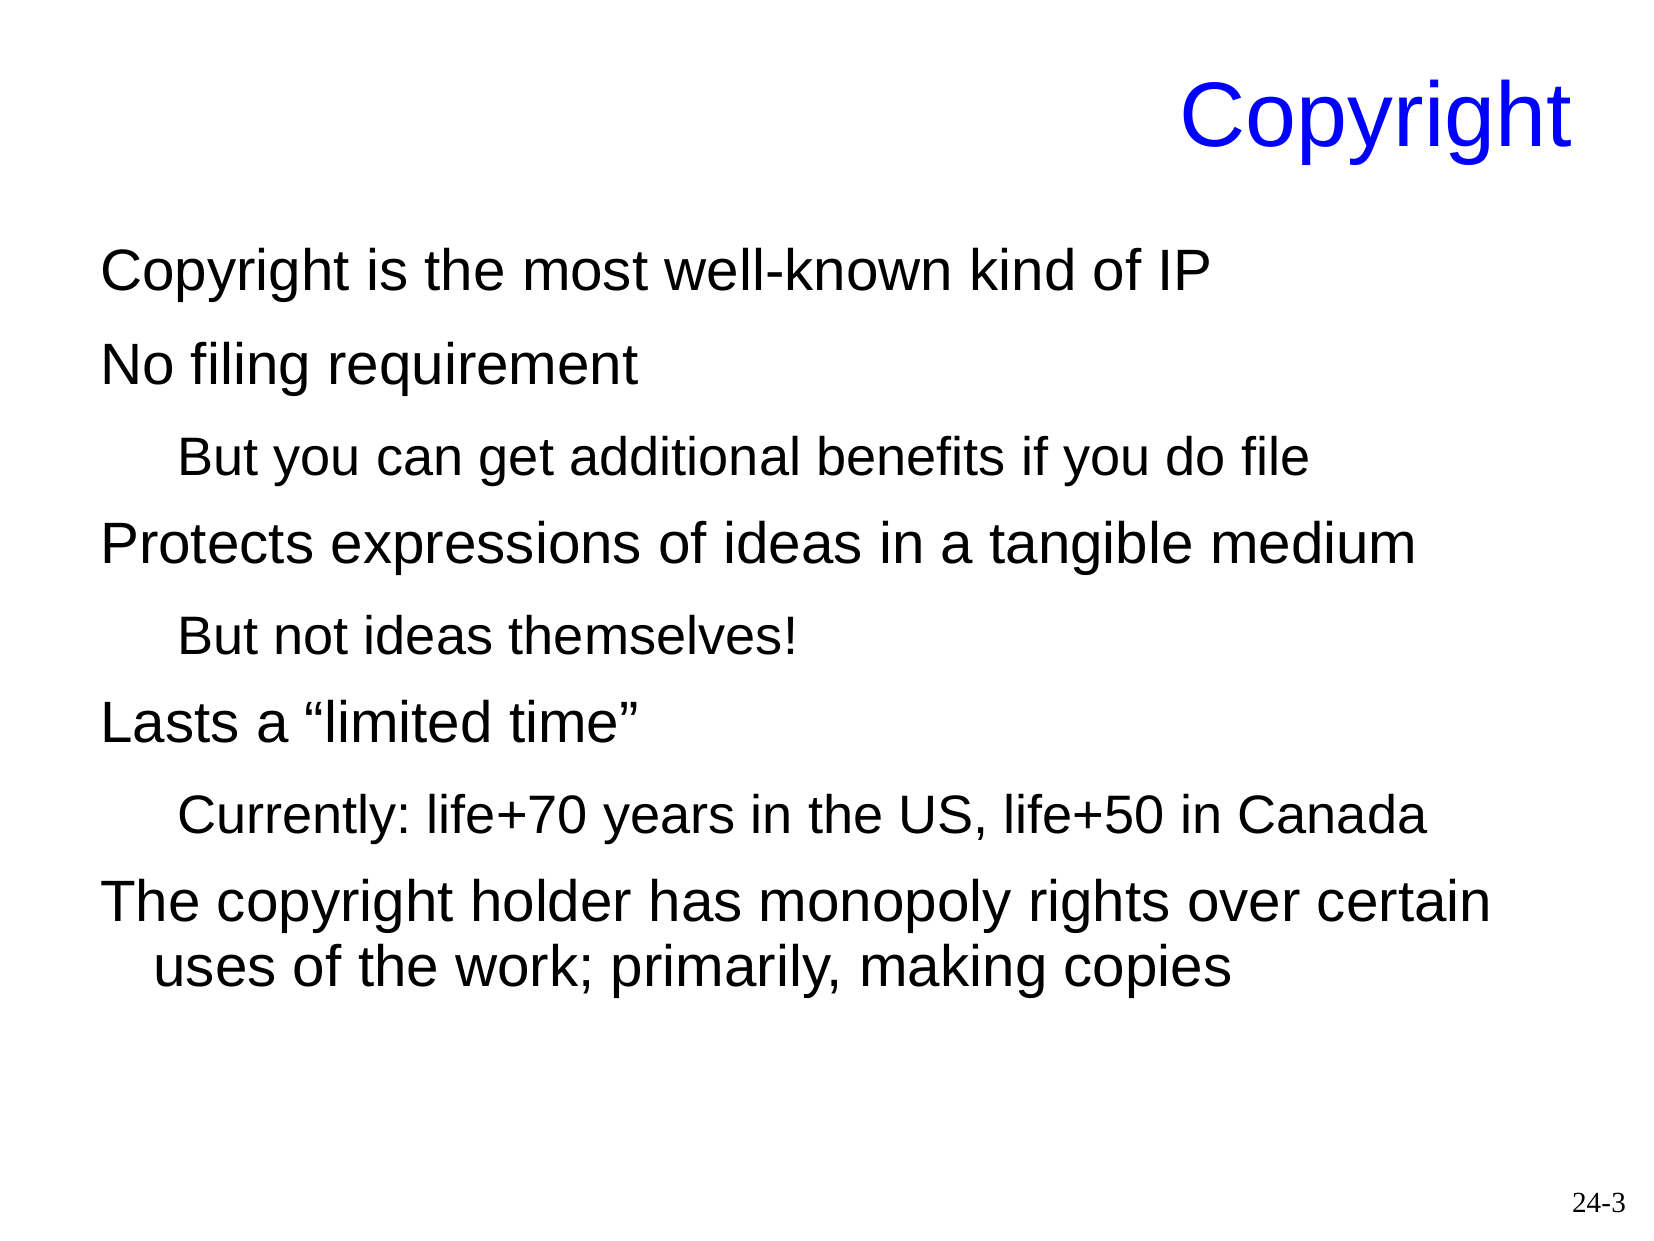

# Copyright
Copyright is the most well-known kind of IP
No filing requirement
But you can get additional benefits if you do file
Protects expressions of ideas in a tangible medium
But not ideas themselves!
Lasts a “limited time”
Currently: life+70 years in the US, life+50 in Canada
The copyright holder has monopoly rights over certain uses of the work; primarily, making copies